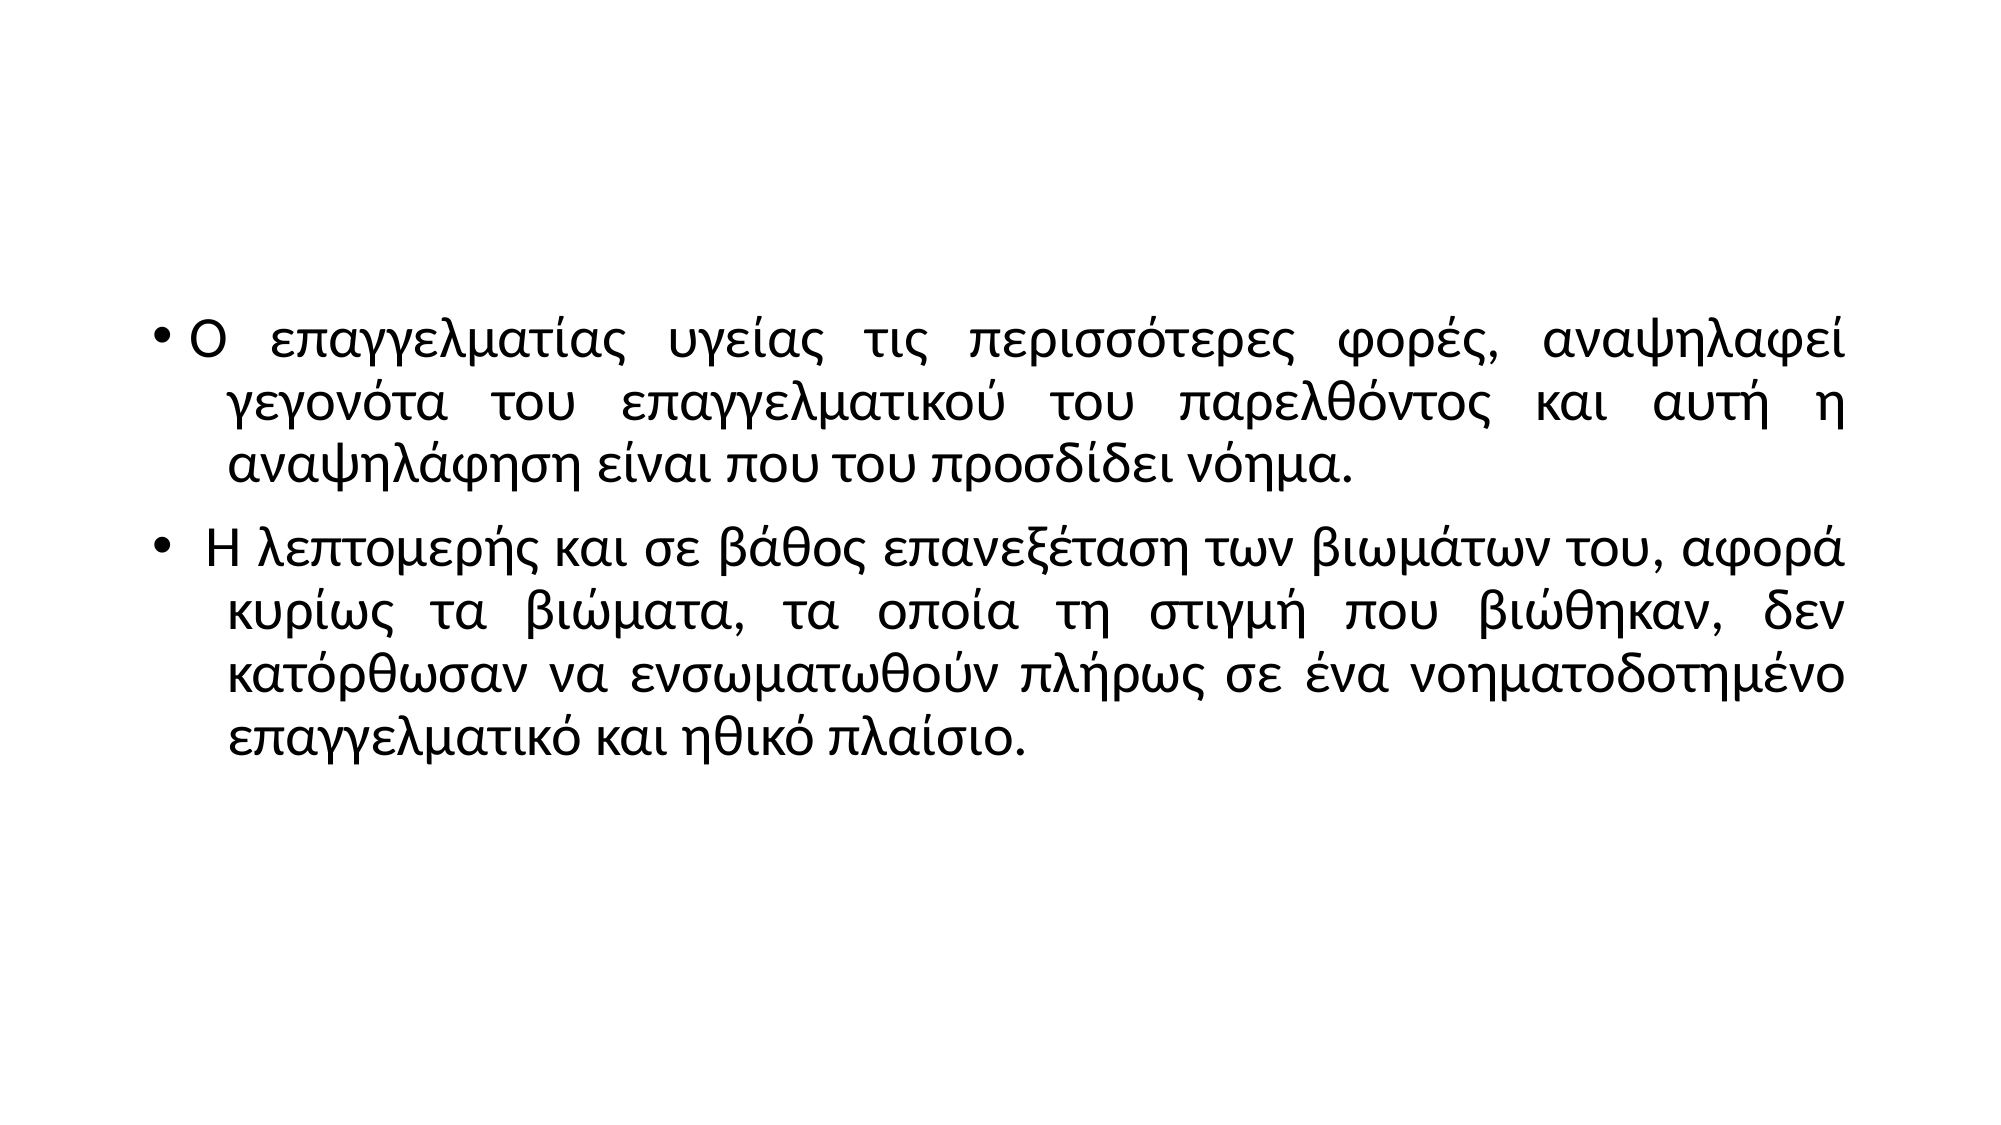

#
Ο επαγγελματίας υγείας τις περισσότερες φορές, αναψηλαφεί γεγονότα του επαγγελματικού του παρελθόντος και αυτή η αναψηλάφηση είναι που του προσδίδει νόημα.
 Η λεπτομερής και σε βάθος επανεξέταση των βιωμάτων του, αφορά κυρίως τα βιώματα, τα οποία τη στιγμή που βιώθηκαν, δεν κατόρθωσαν να ενσωματωθούν πλήρως σε ένα νοηματοδοτημένο επαγγελματικό και ηθικό πλαίσιο.